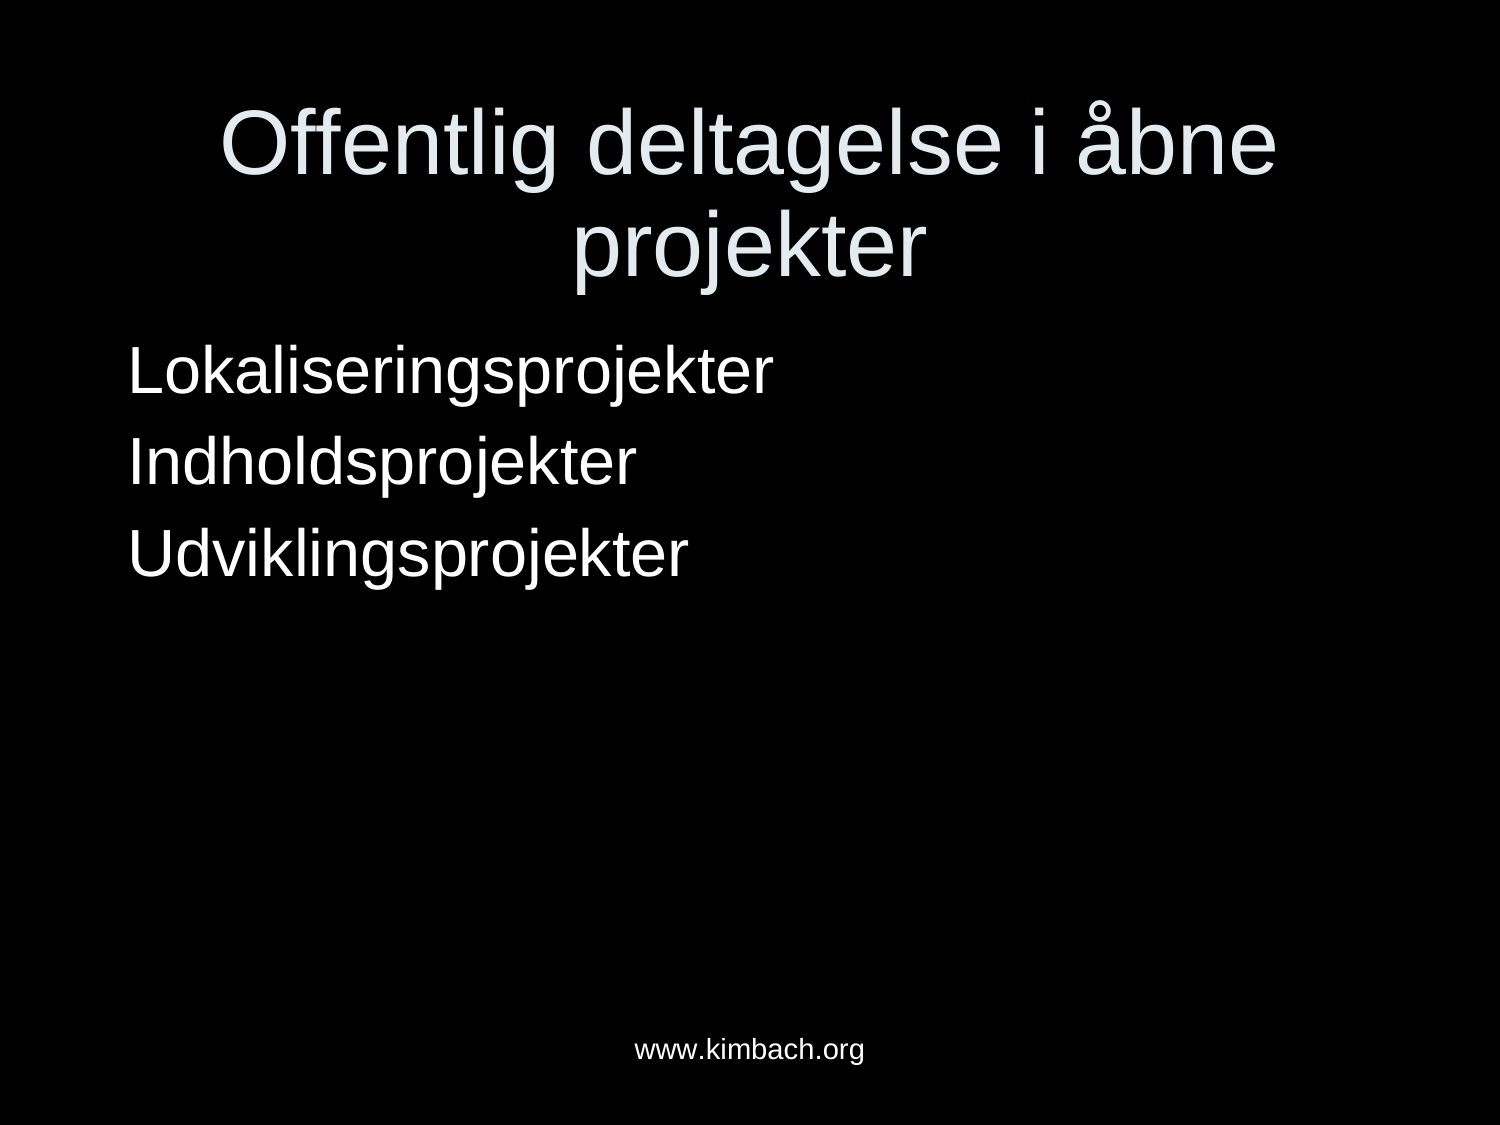

# Offentlig deltagelse i åbne projekter
Lokaliseringsprojekter
Indholdsprojekter
Udviklingsprojekter
www.kimbach.org